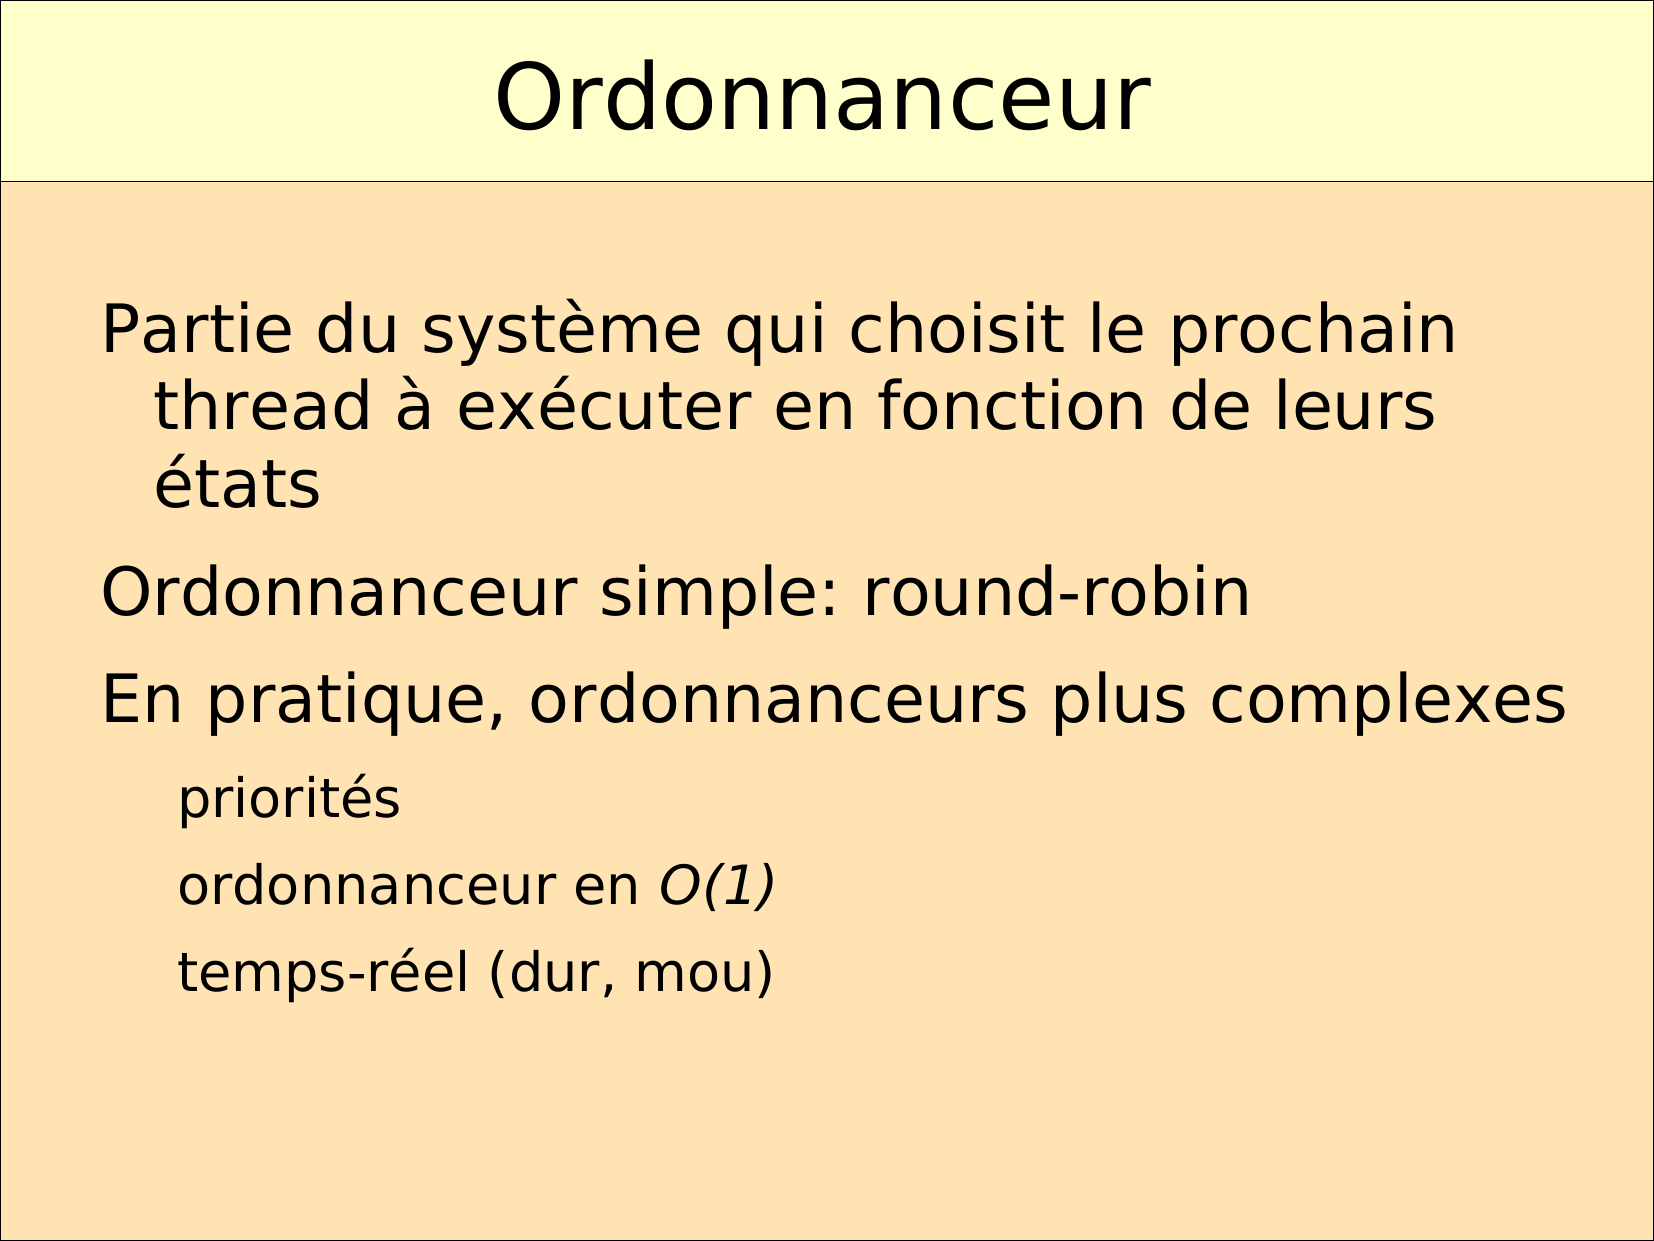

# Ordonnanceur
Partie du système qui choisit le prochain thread à exécuter en fonction de leurs états
Ordonnanceur simple: round-robin
En pratique, ordonnanceurs plus complexes
priorités
ordonnanceur en O(1)
temps-réel (dur, mou)